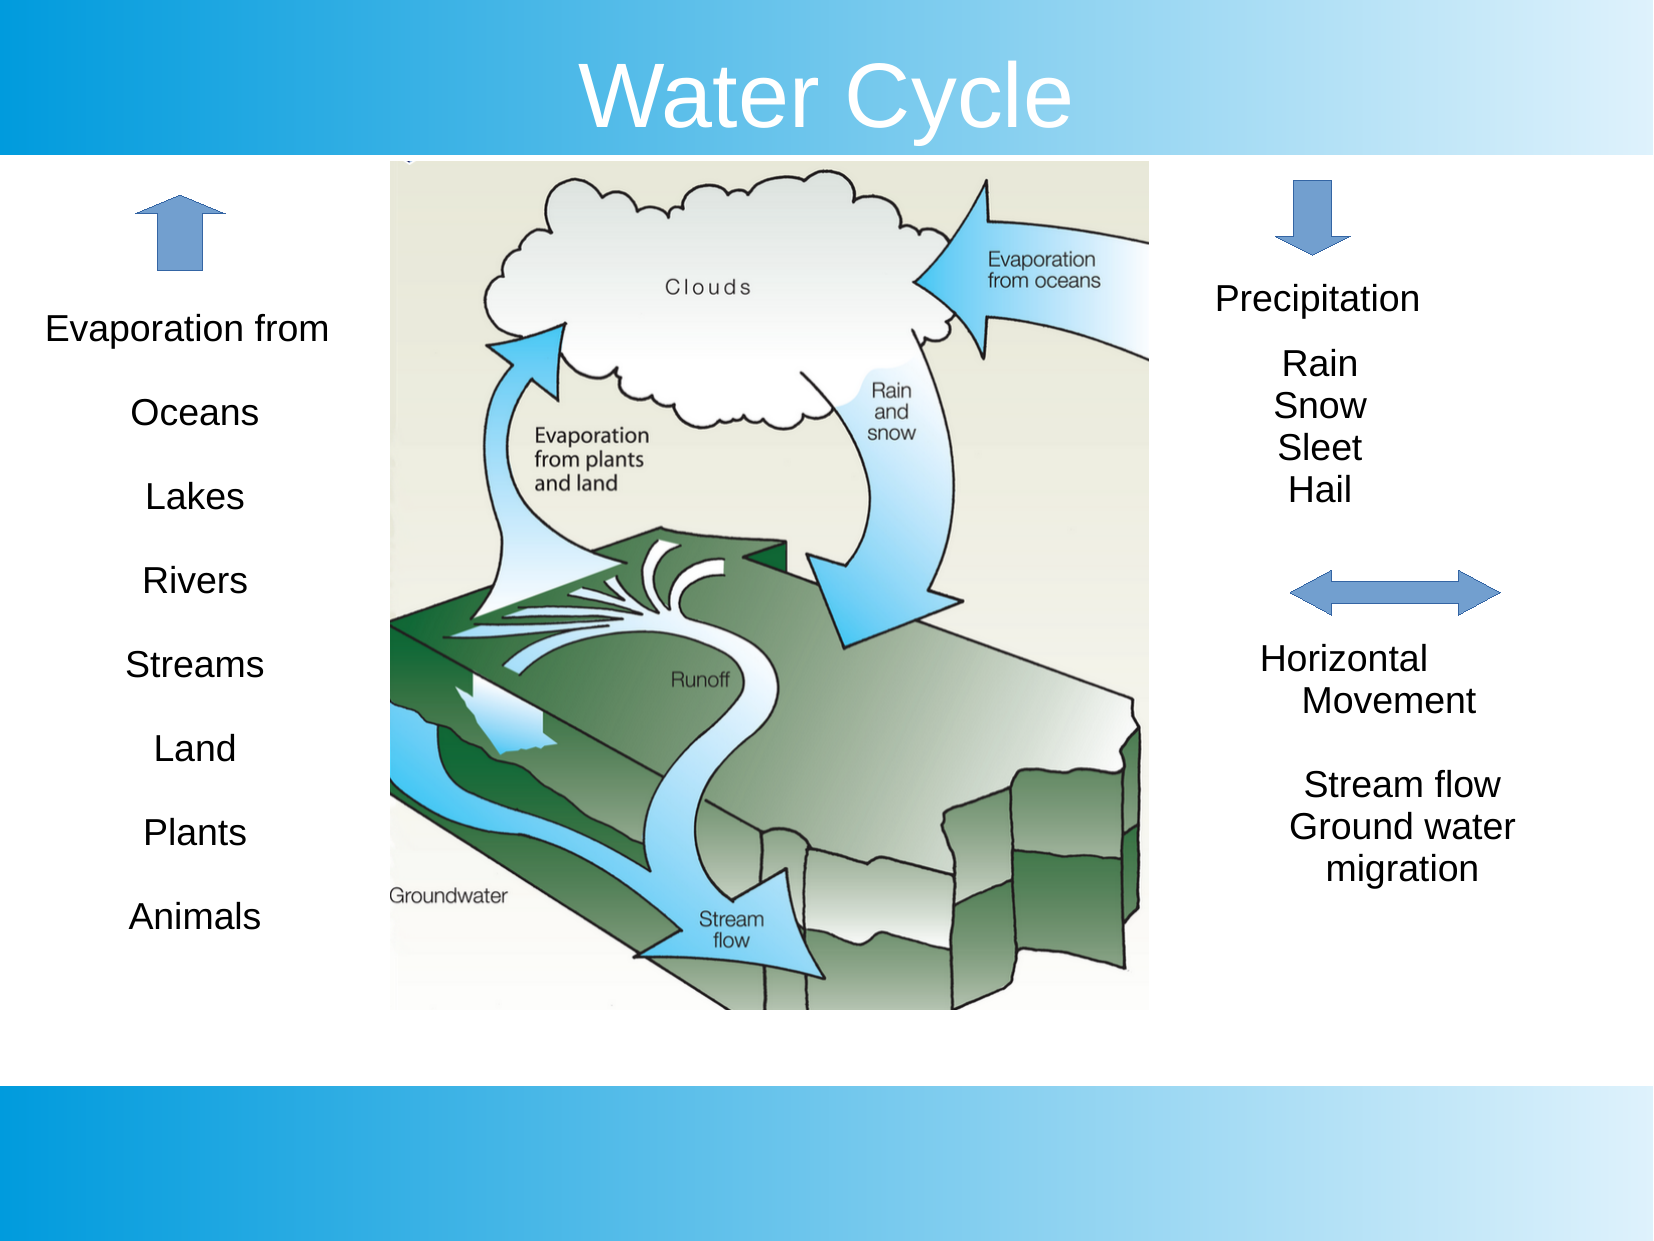

# Water Cycle
Precipitation
Rain
Snow
Sleet
Hail
Evaporation from
Oceans
Lakes
Rivers
Streams
Land
Plants
Animals
Horizontal
 Movement
Stream flow
Ground water migration